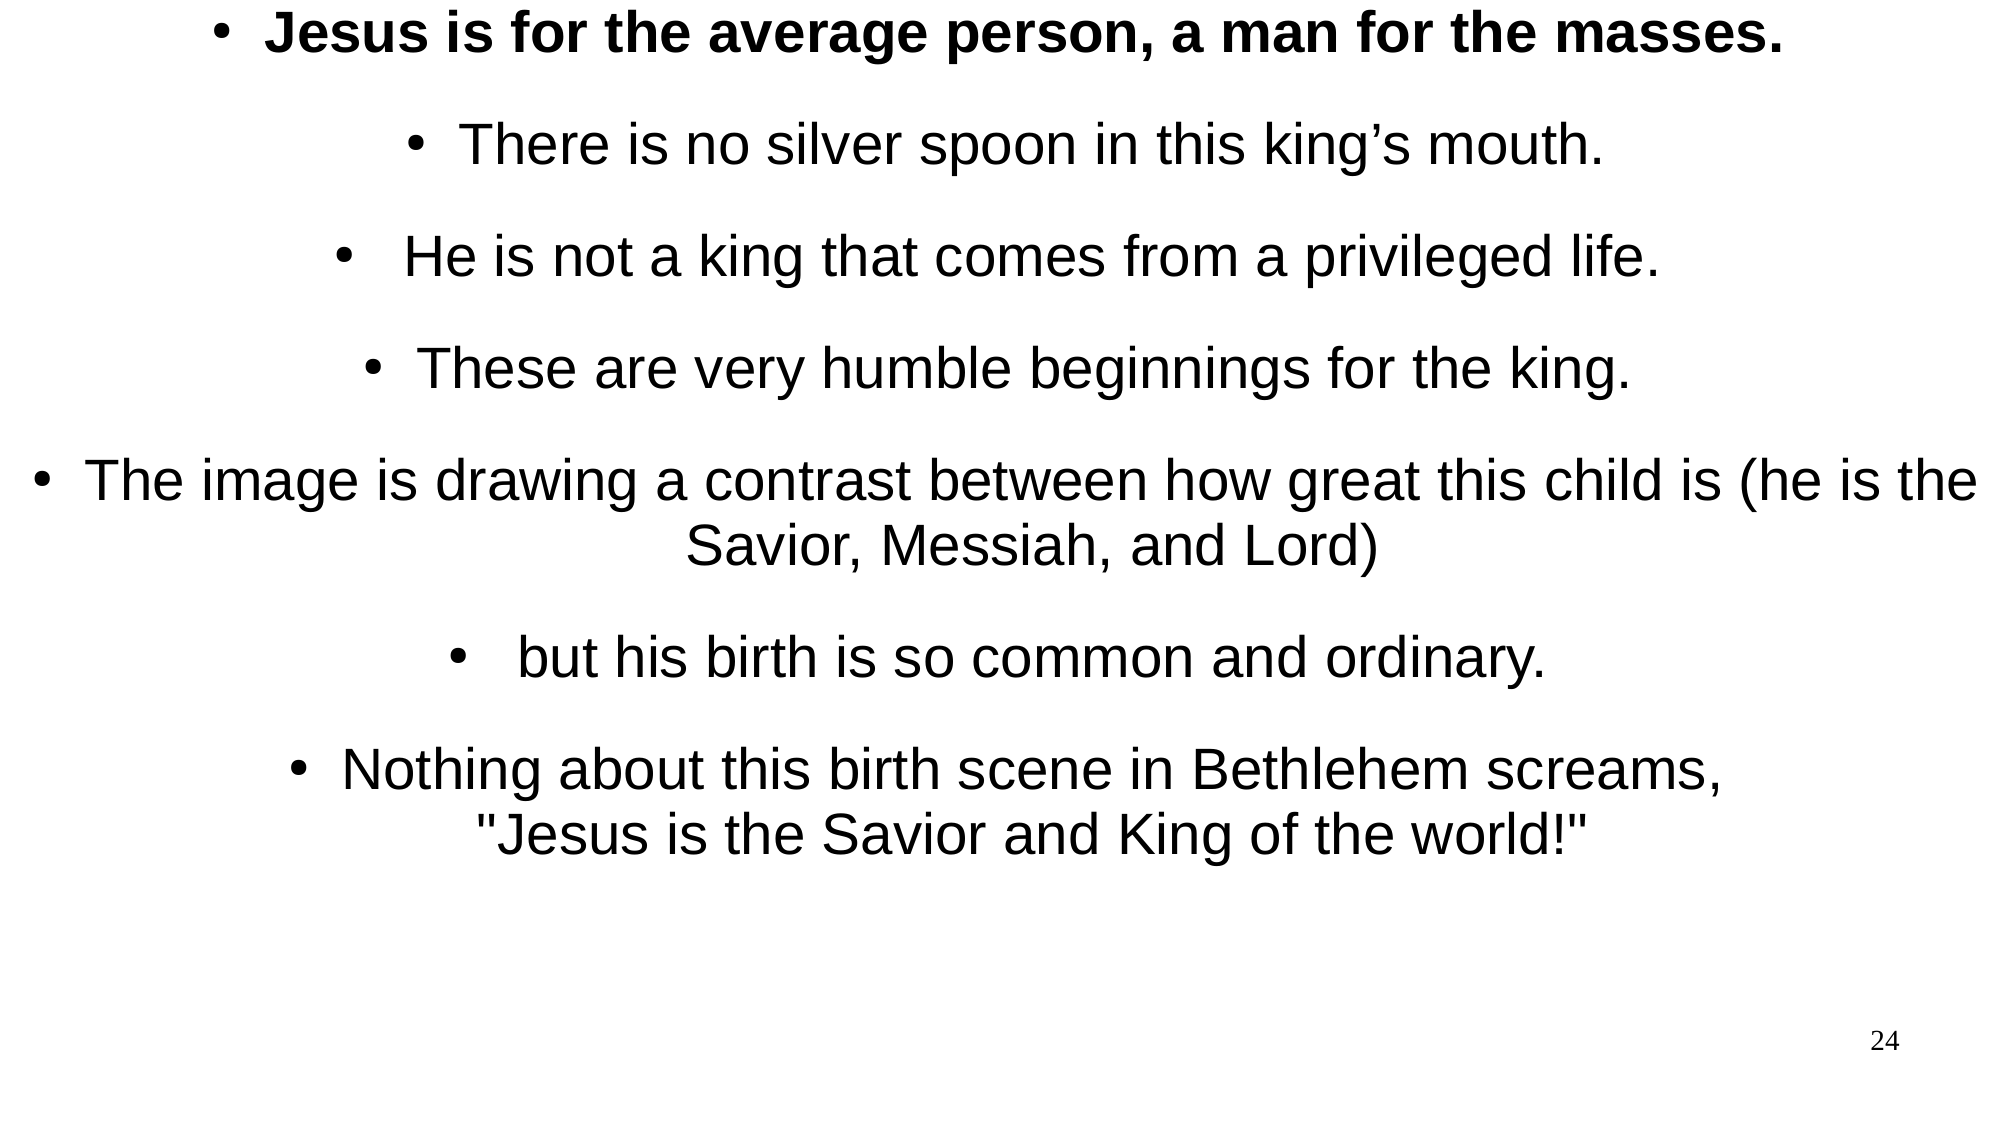

# Jesus is for the average person, a man for the masses.
There is no silver spoon in this king’s mouth.
 He is not a king that comes from a privileged life.
These are very humble beginnings for the king.
The image is drawing a contrast between how great this child is (he is the Savior, Messiah, and Lord)
 but his birth is so common and ordinary.
Nothing about this birth scene in Bethlehem screams,
 "Jesus is the Savior and King of the world!"
24